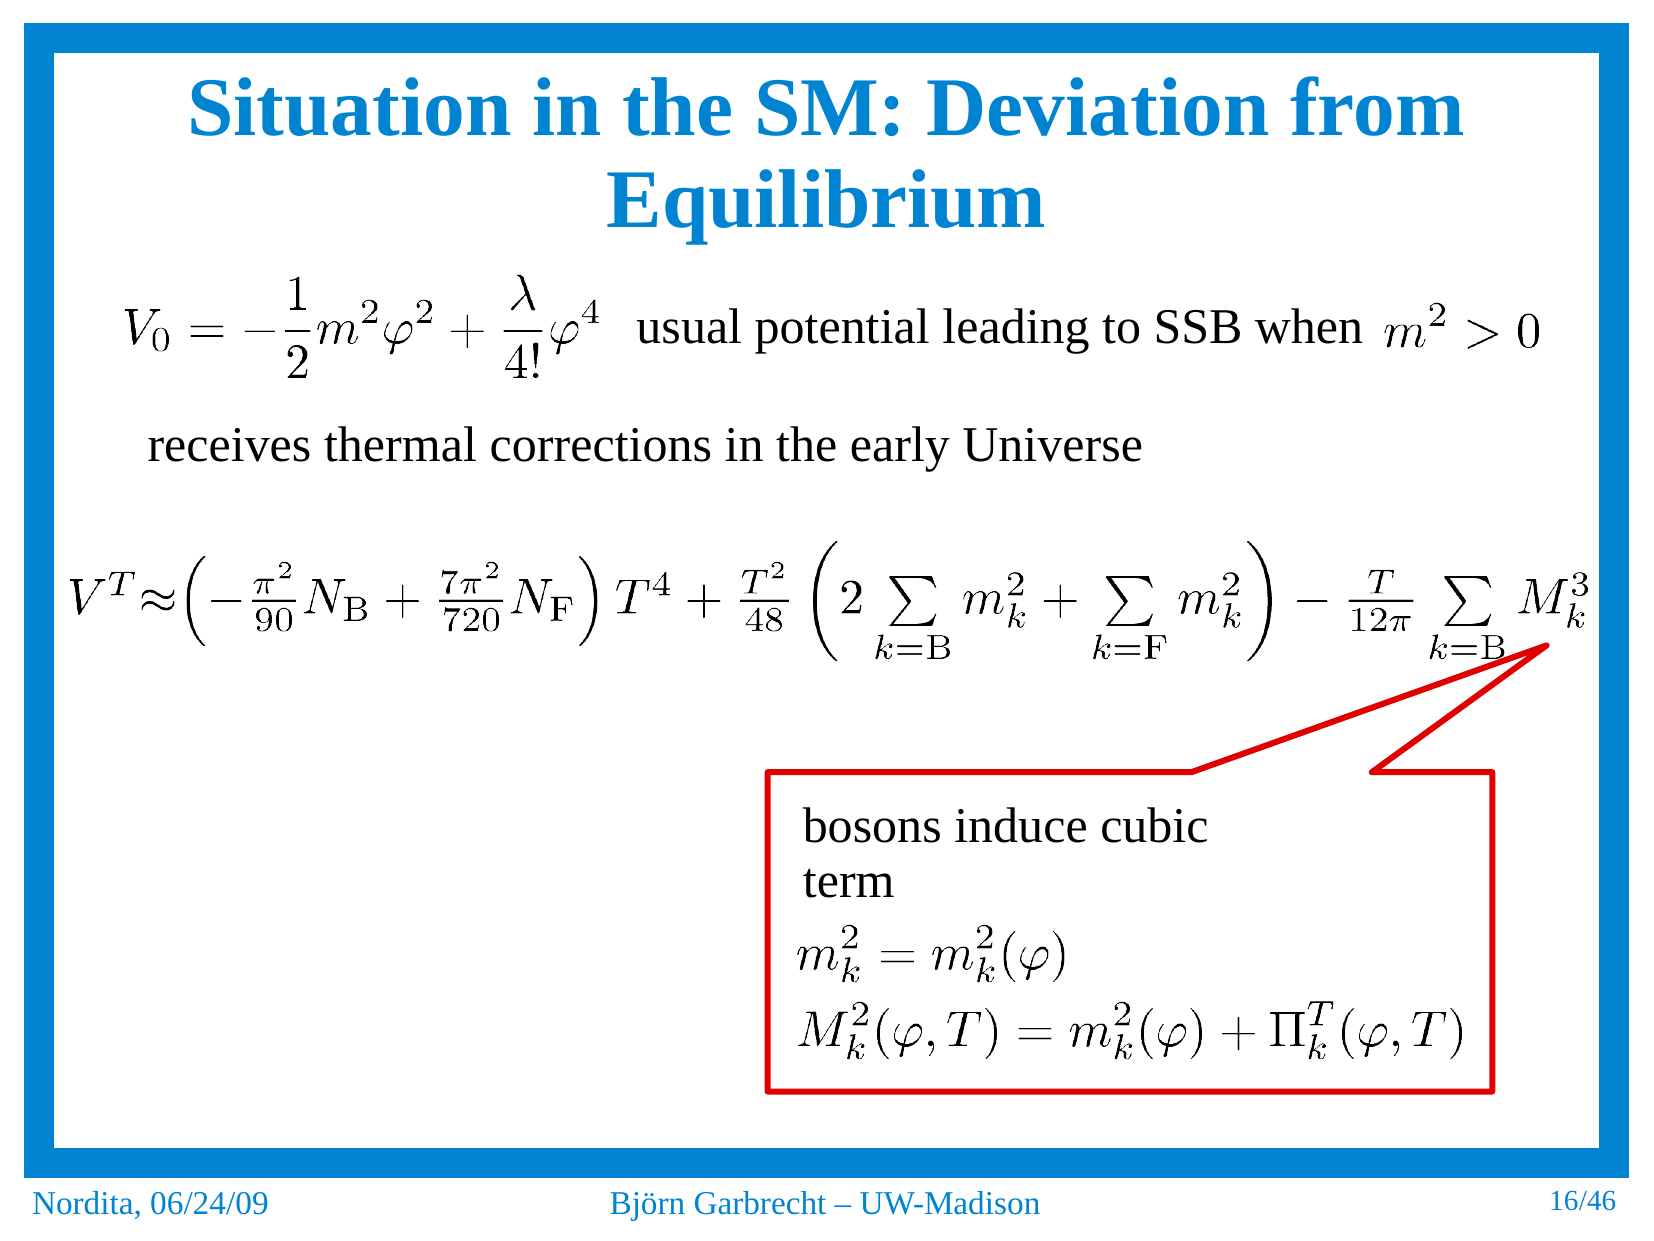

# Situation in the SM: Deviation from Equilibrium
usual potential leading to SSB when
receives thermal corrections in the early Universe
bosons induce cubic
term
Björn Garbrecht – UW-Madison
16